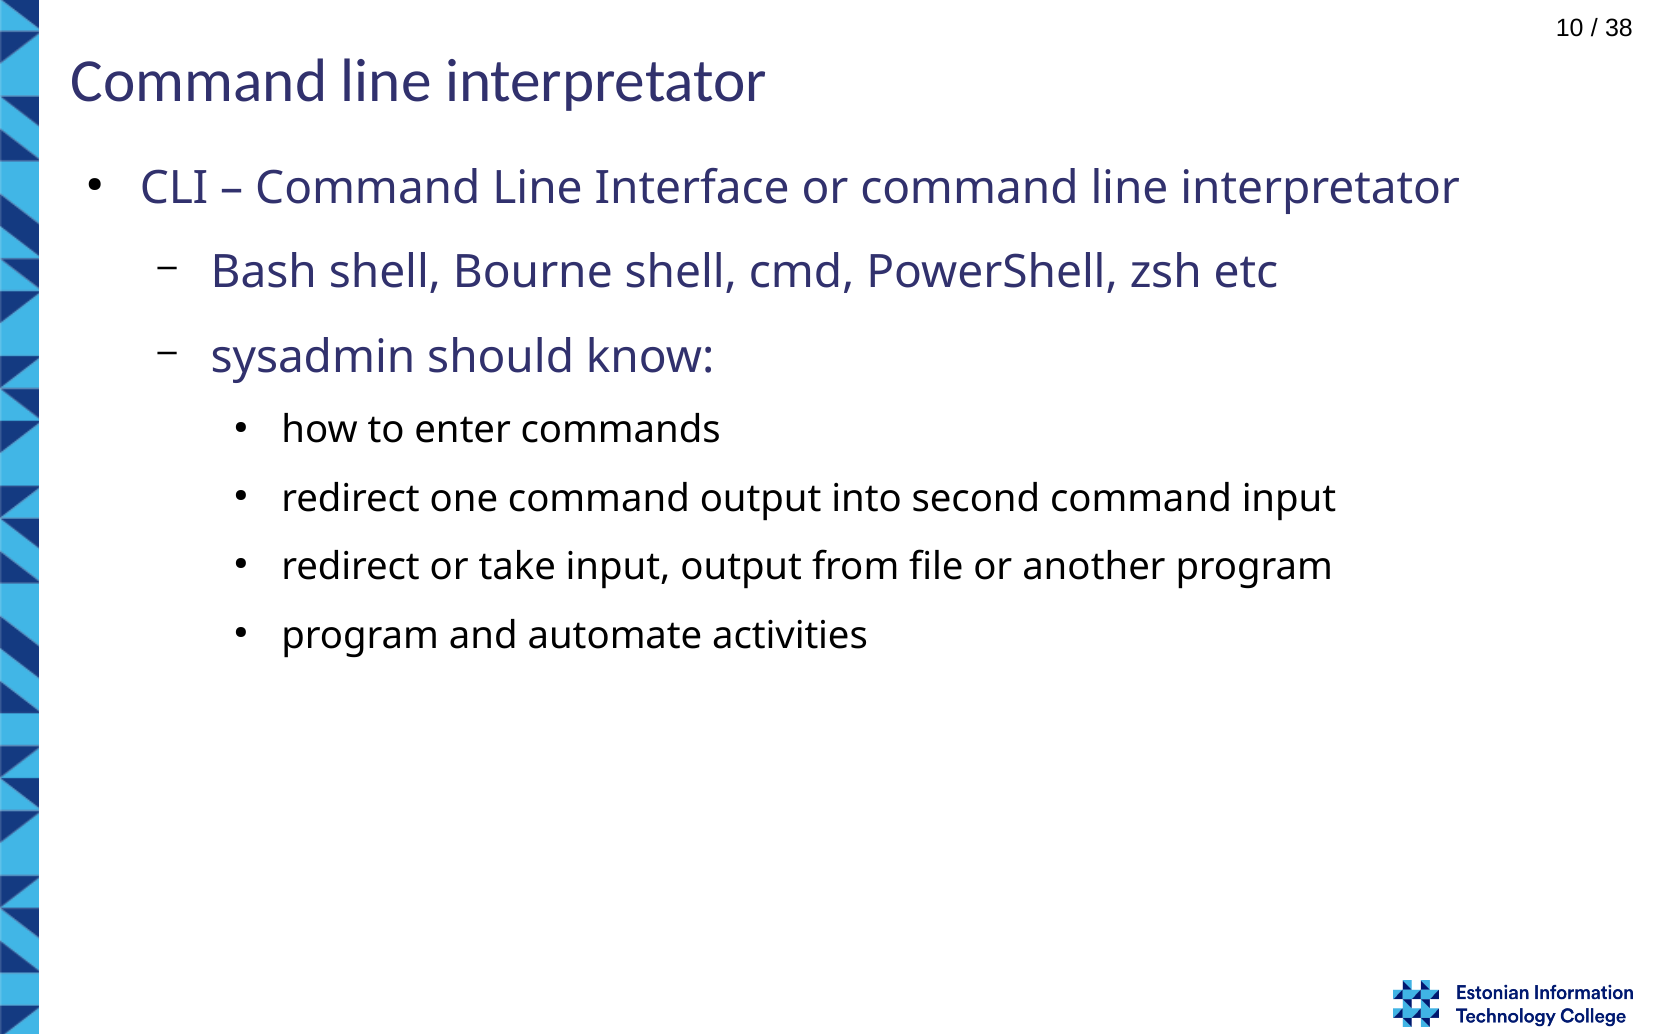

# Command line interpretator
CLI – Command Line Interface or command line interpretator
Bash shell, Bourne shell, cmd, PowerShell, zsh etc
sysadmin should know:
how to enter commands
redirect one command output into second command input
redirect or take input, output from file or another program
program and automate activities